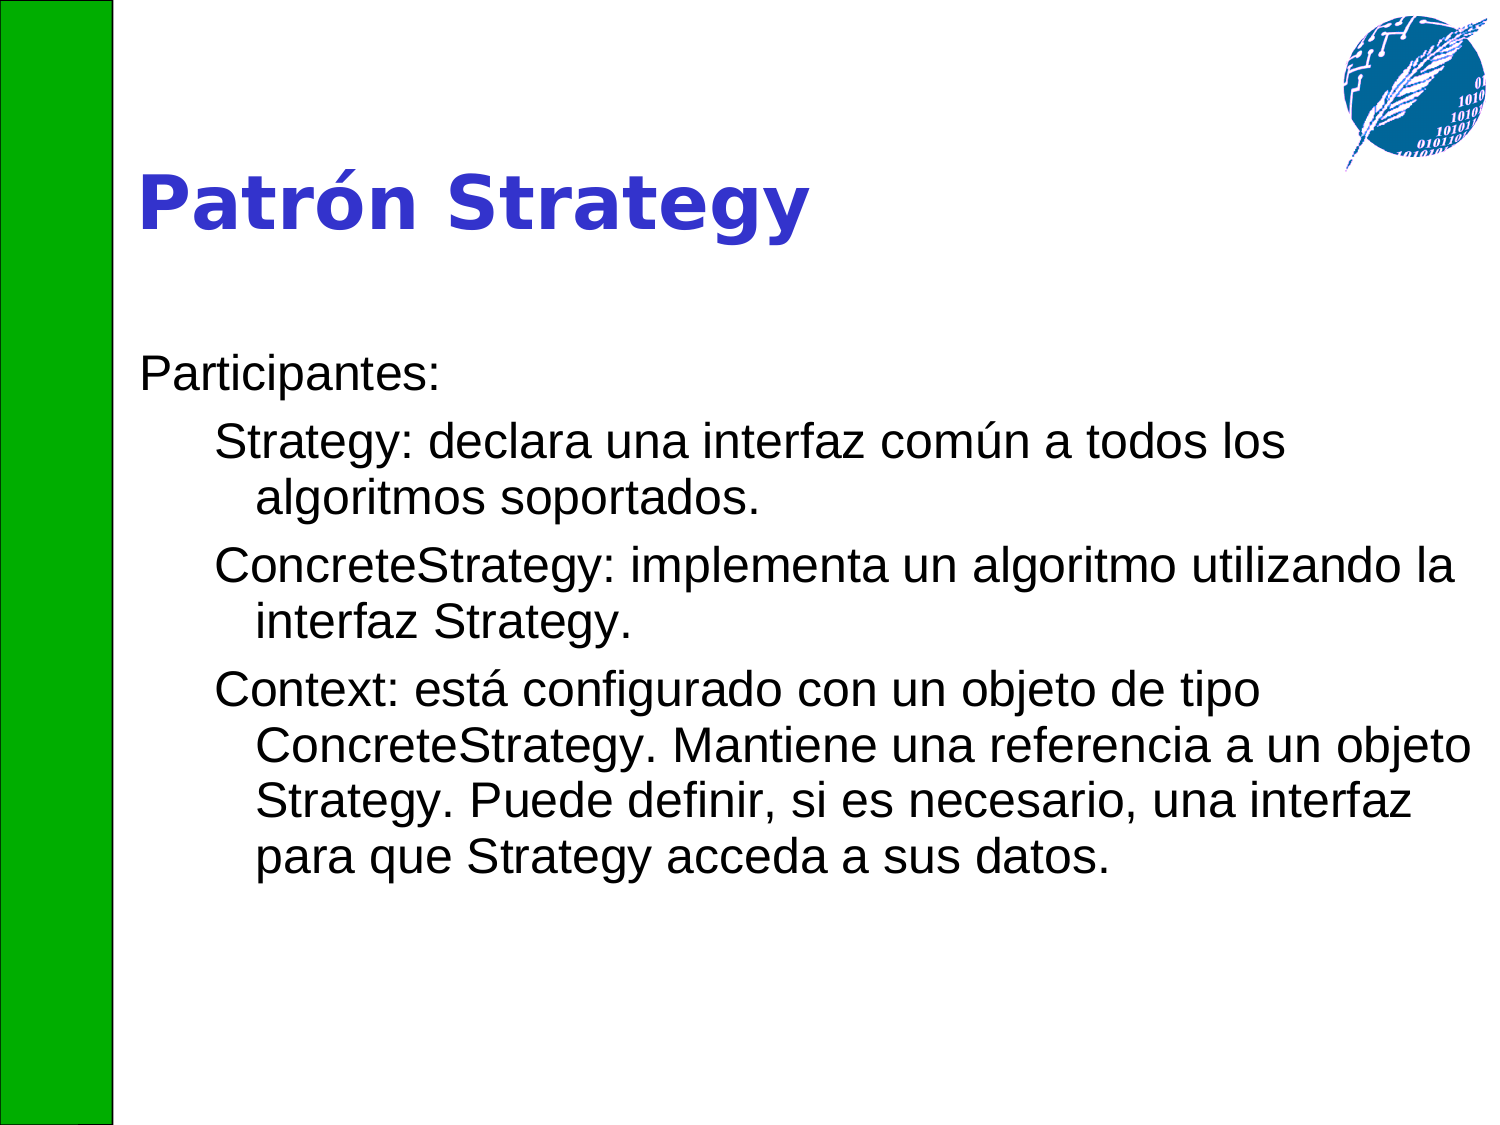

# Patrón Strategy
Participantes:
Strategy: declara una interfaz común a todos los algoritmos soportados.
ConcreteStrategy: implementa un algoritmo utilizando la interfaz Strategy.
Context: está configurado con un objeto de tipo ConcreteStrategy. Mantiene una referencia a un objeto Strategy. Puede definir, si es necesario, una interfaz para que Strategy acceda a sus datos.